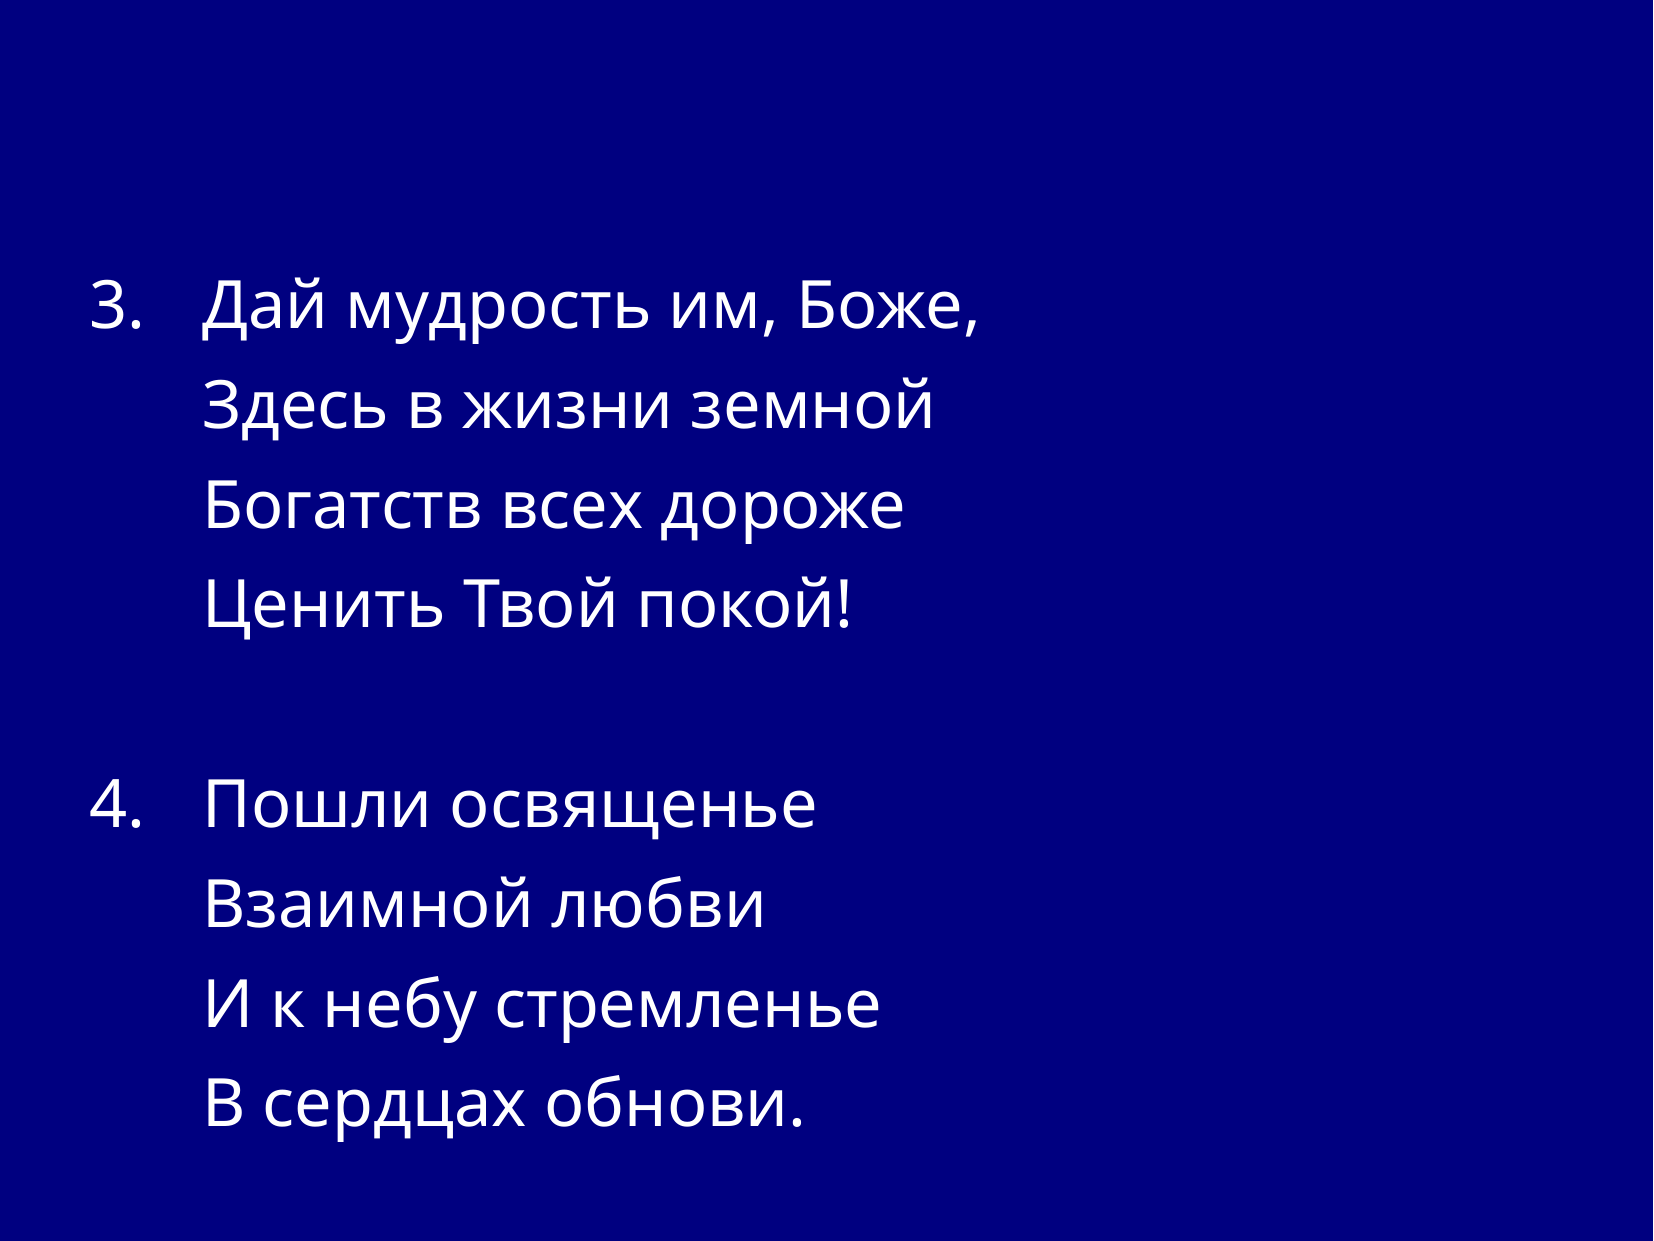

3.	Дай мудрость им, Боже,
	Здесь в жизни земной
	Богатств всех дороже
	Ценить Твой покой!
4.	Пошли освященье
	Взаимной любви
	И к небу стремленье
	В сердцах обнови.